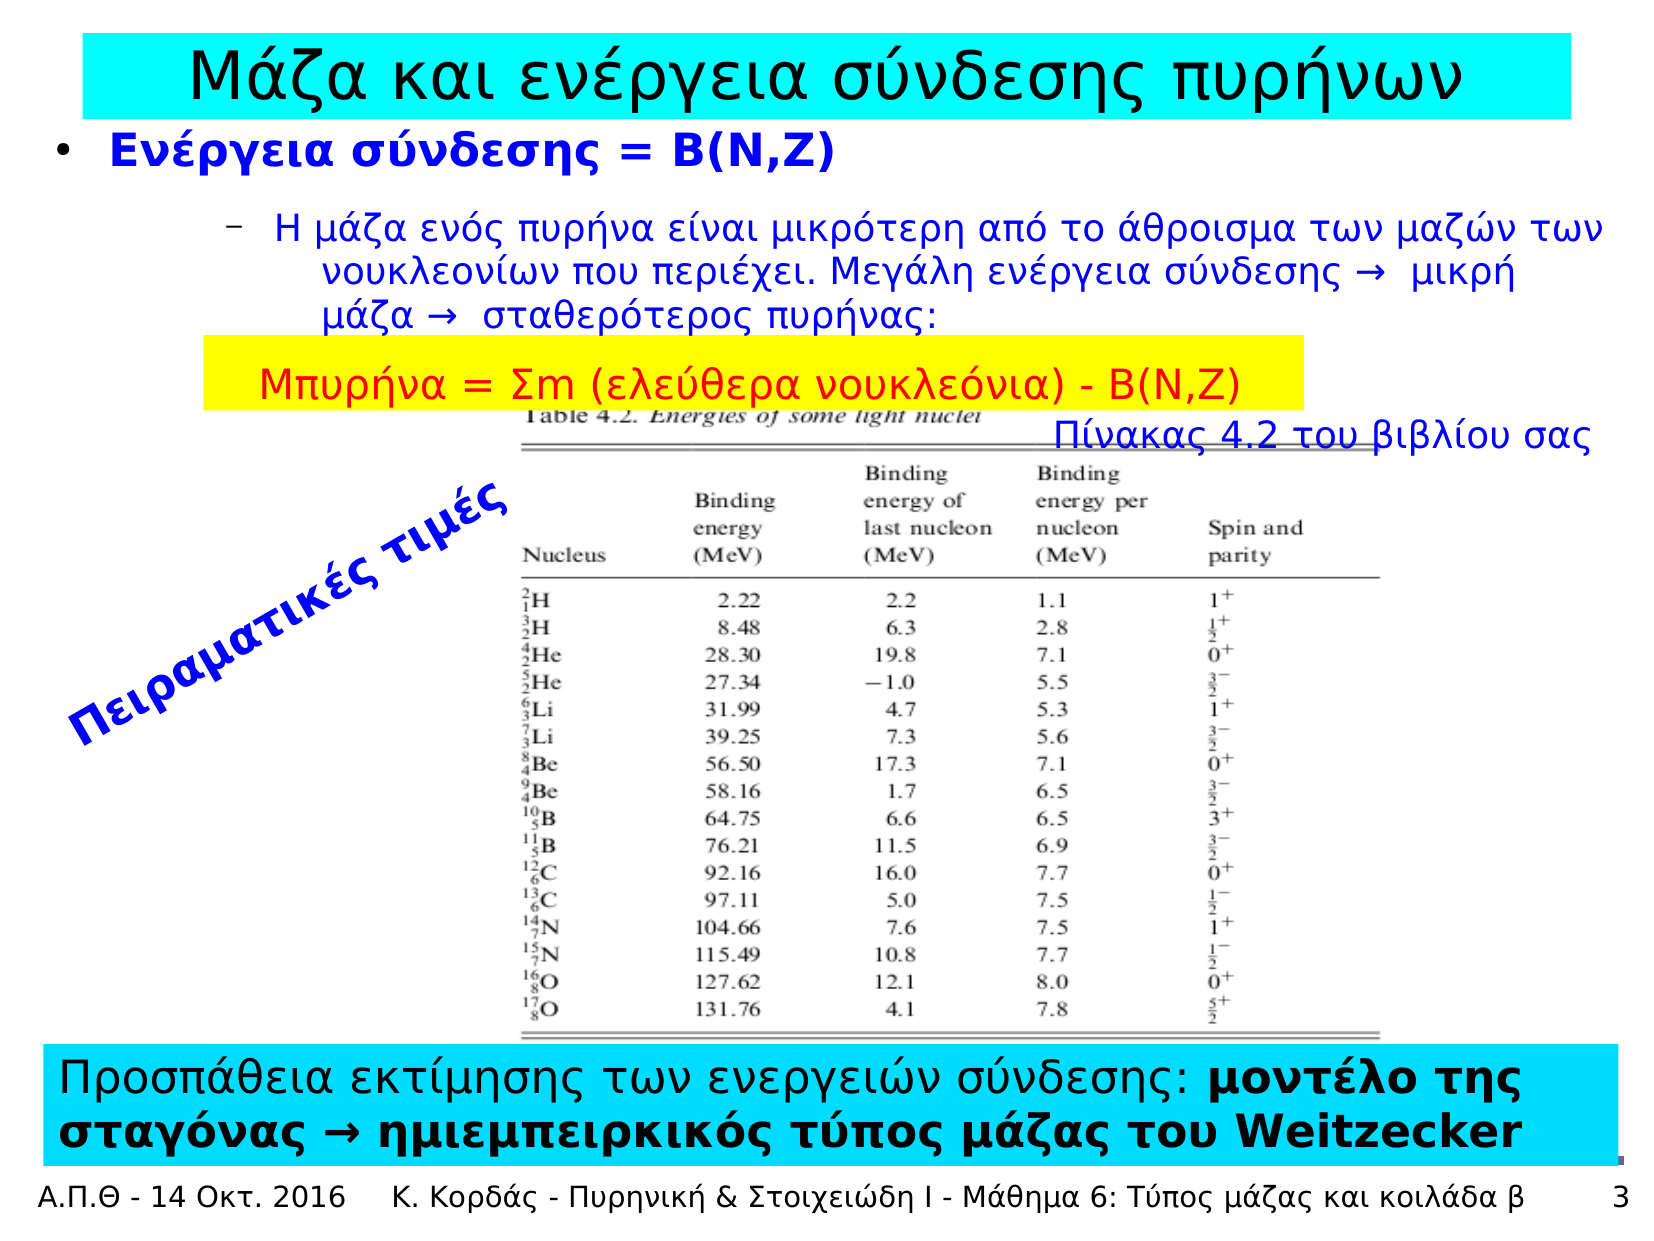

# Μάζα και ενέργεια σύνδεσης πυρήνων
Ενέργεια σύνδεσης = Β(Ν,Ζ)
Η μάζα ενός πυρήνα είναι μικρότερη από το άθροισμα των μαζών των νουκλεονίων που περιέχει. Μεγάλη ενέργεια σύνδεσης → μικρή μάζα → σταθερότερος πυρήνας:
 		Μπυρήνα = Σm (ελεύθερα νουκλεόνια) - Β(Ν,Ζ)
Πίνακας 4.2 του βιβλίου σας
Πειραματικές τιμές
Προσπάθεια εκτίμησης των ενεργειών σύνδεσης: μοντέλο της σταγόνας → ημιεμπειρκικός τύπος μάζας του Weitzecker
Α.Π.Θ - 14 Οκτ. 2016
Κ. Κορδάς - Πυρηνική & Στοιχειώδη Ι - Μάθημα 6: Τύπος μάζας και κοιλάδα β
3